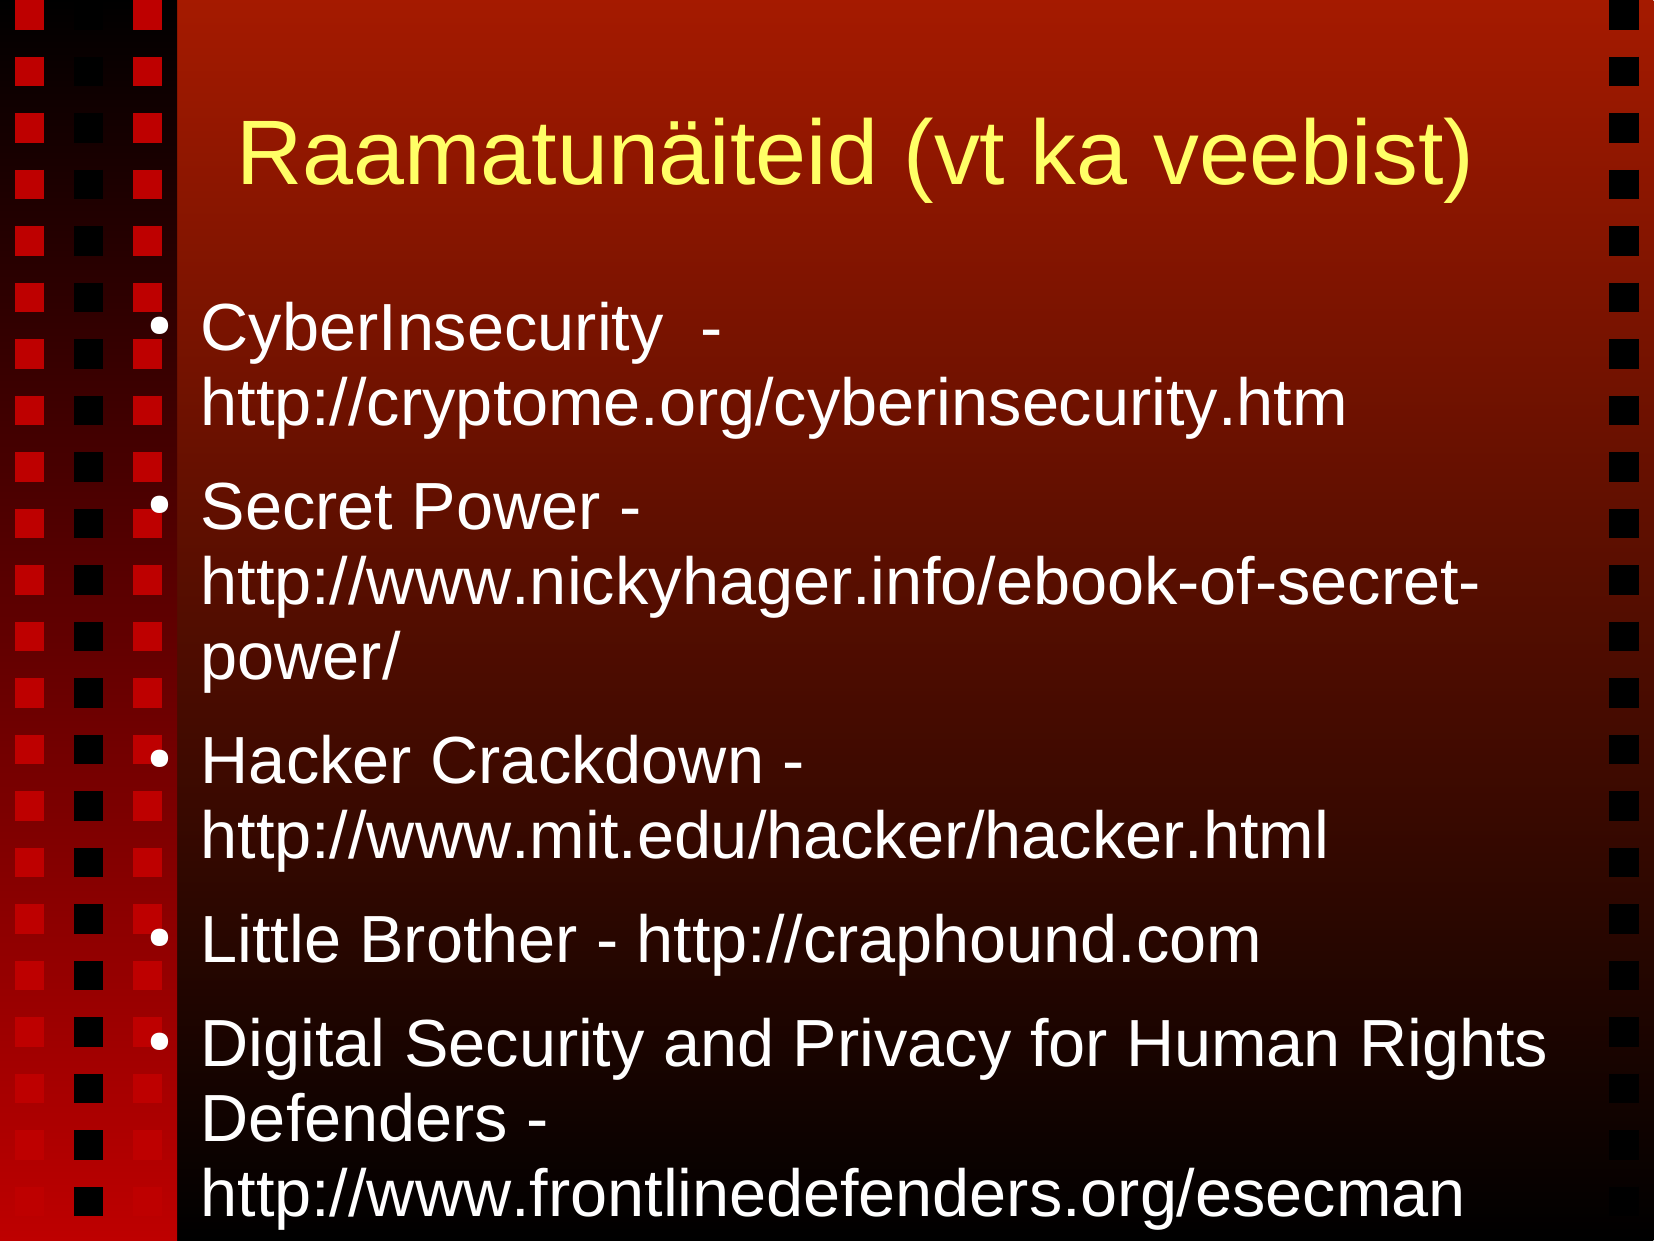

# Raamatunäiteid (vt ka veebist)
CyberInsecurity - http://cryptome.org/cyberinsecurity.htm
Secret Power - http://www.nickyhager.info/ebook-of-secret-power/
Hacker Crackdown - http://www.mit.edu/hacker/hacker.html
Little Brother - http://craphound.com
Digital Security and Privacy for Human Rights Defenders - http://www.frontlinedefenders.org/esecman